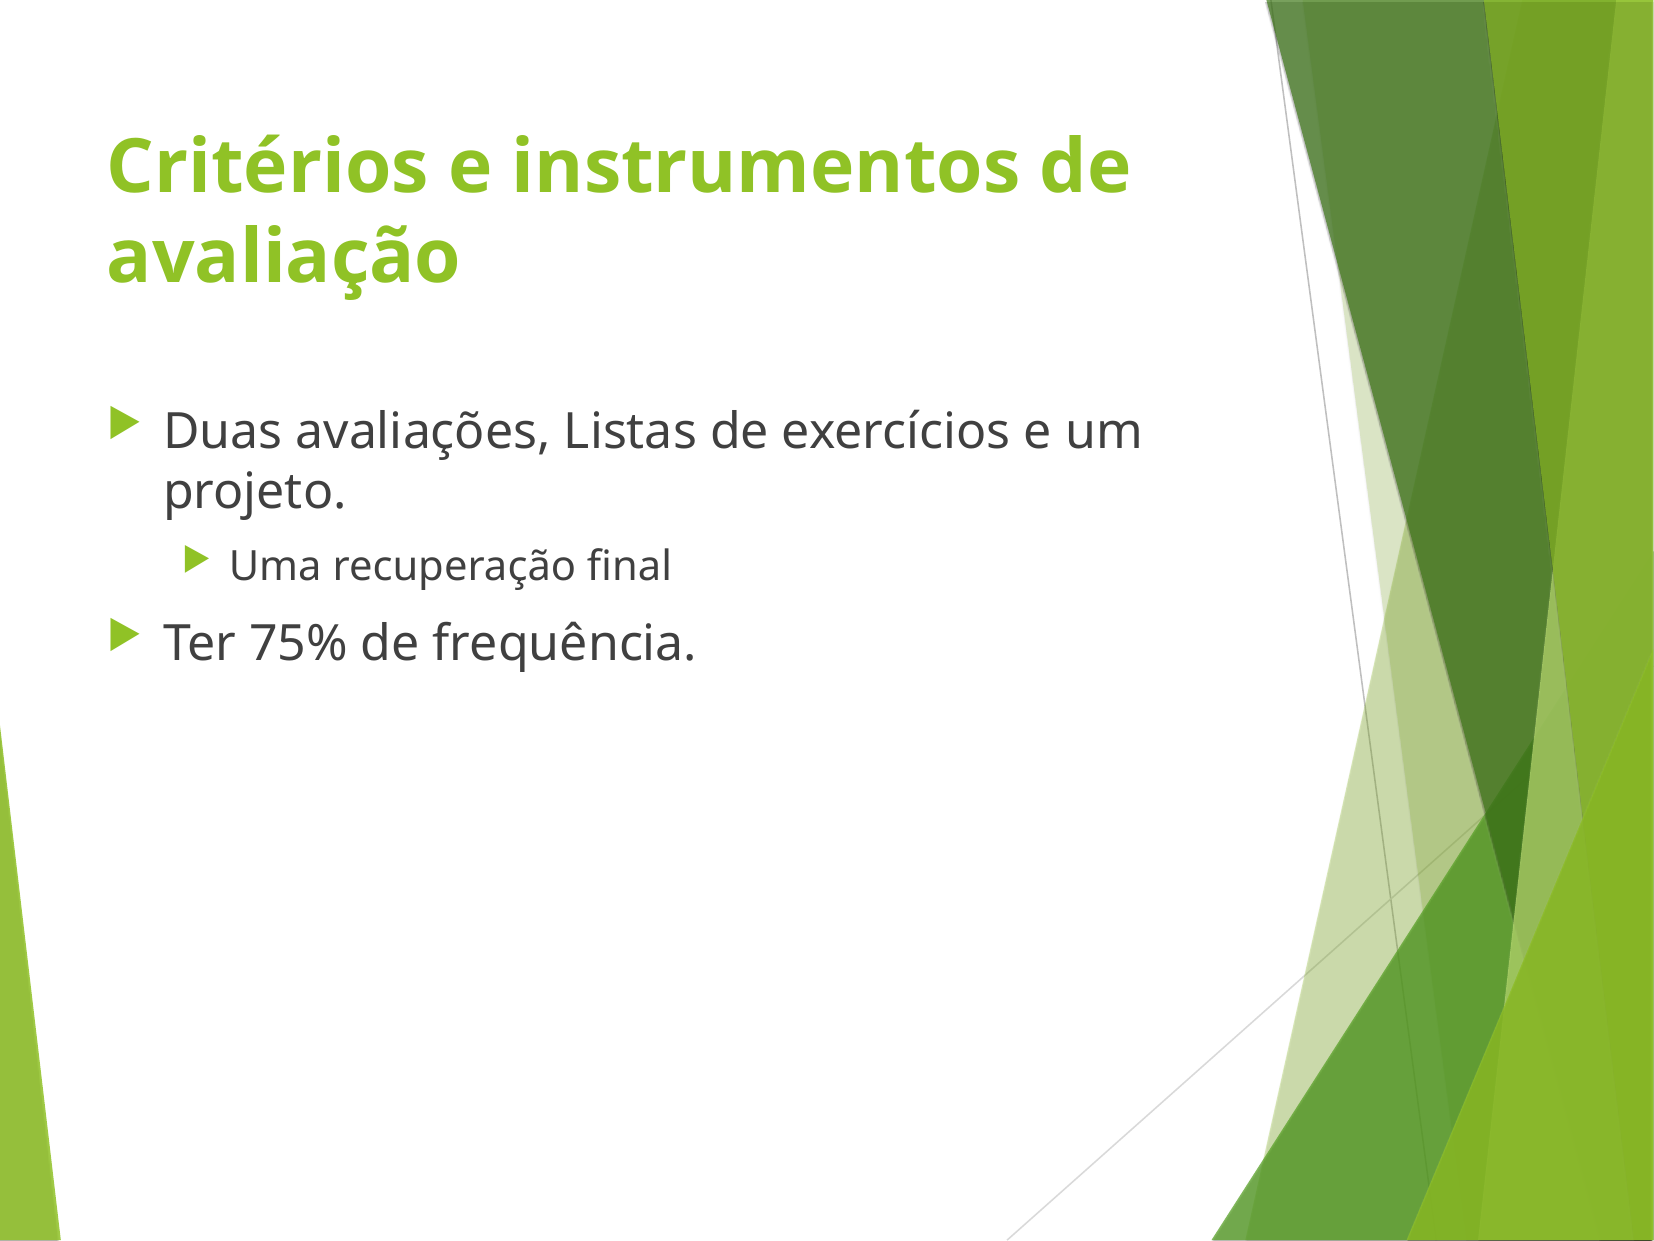

# Critérios e instrumentos de avaliação
Duas avaliações, Listas de exercícios e um projeto.
Uma recuperação final
Ter 75% de frequência.